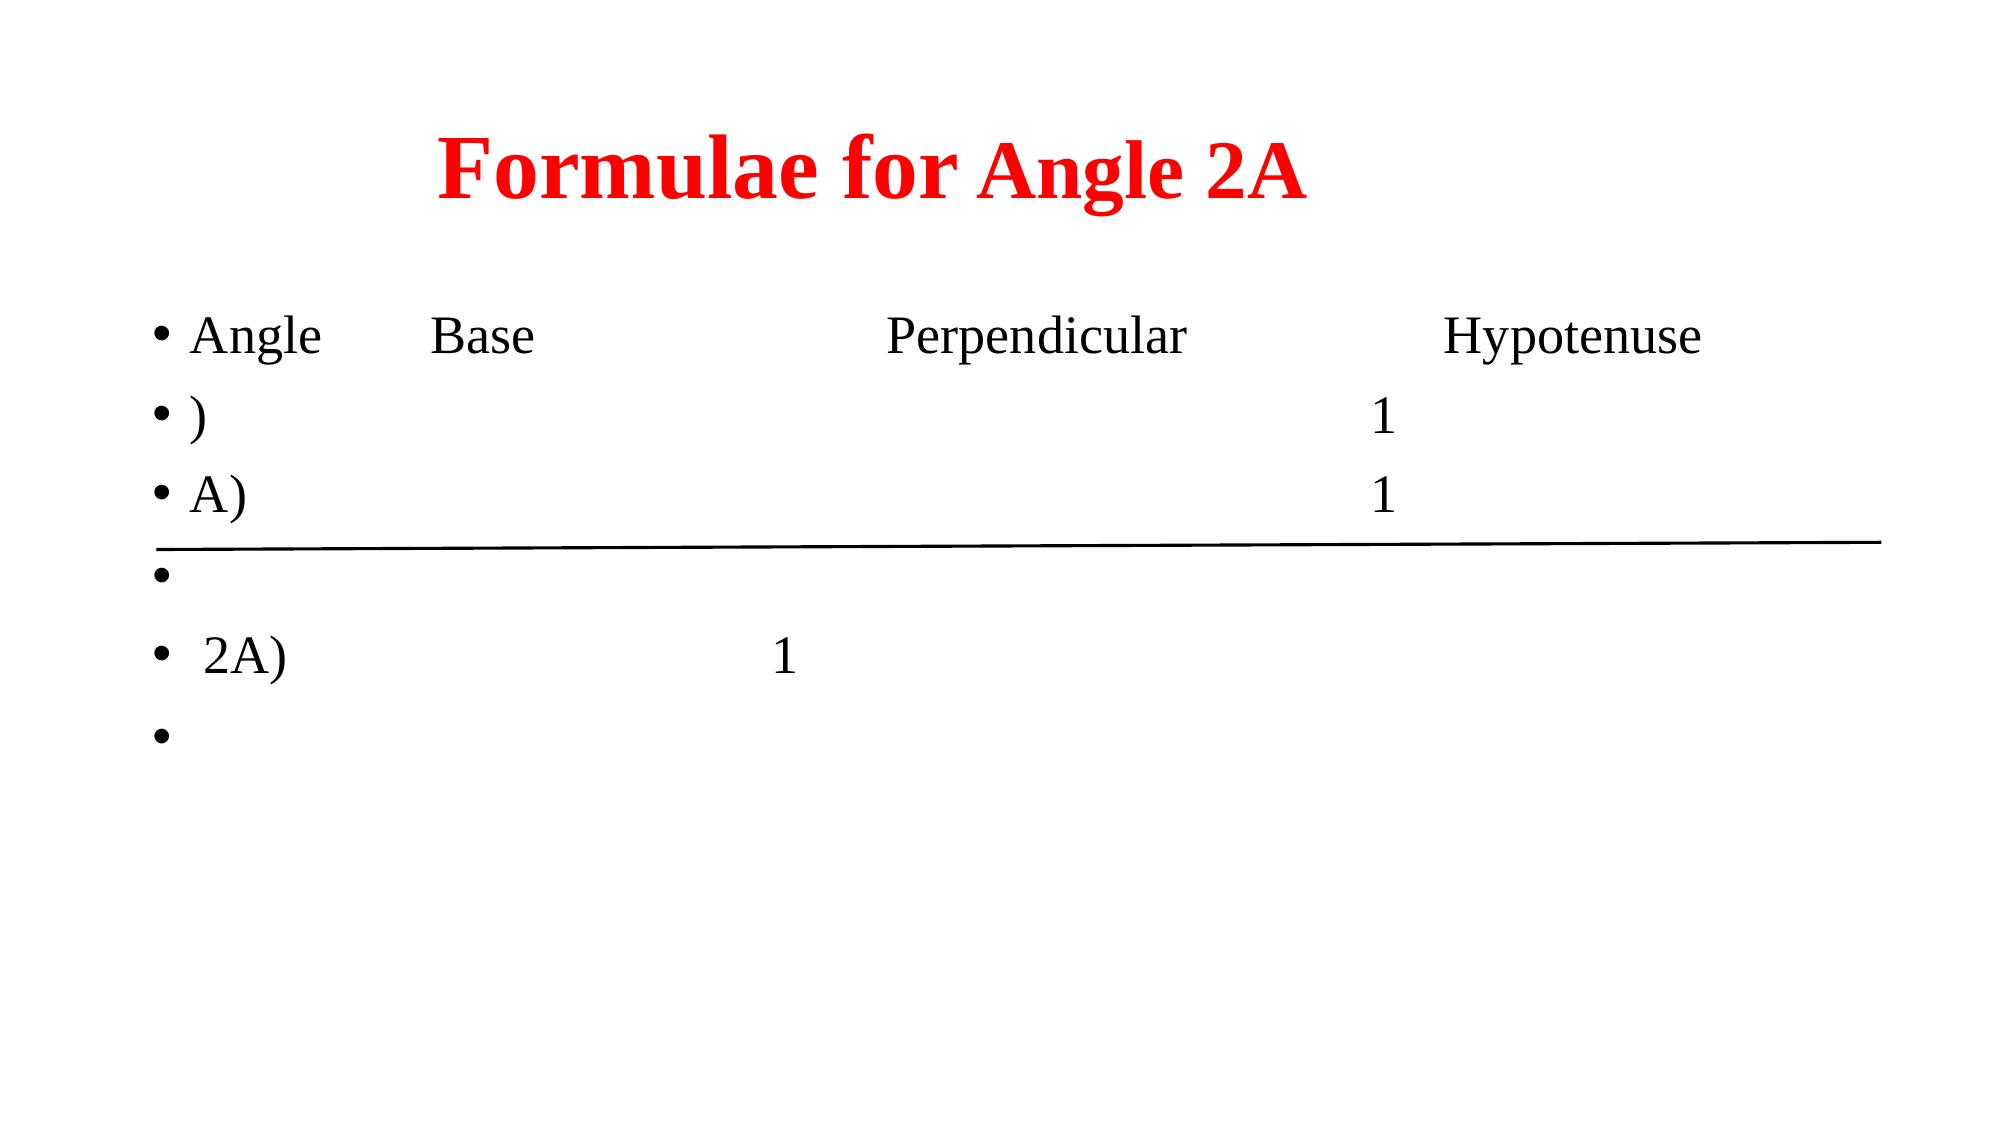

# Formulae for Angle 2A
Angle Base Perpendicular Hypotenuse
) 	 	 	 1
A) 	 	 	 1
 2A) 	 		 1